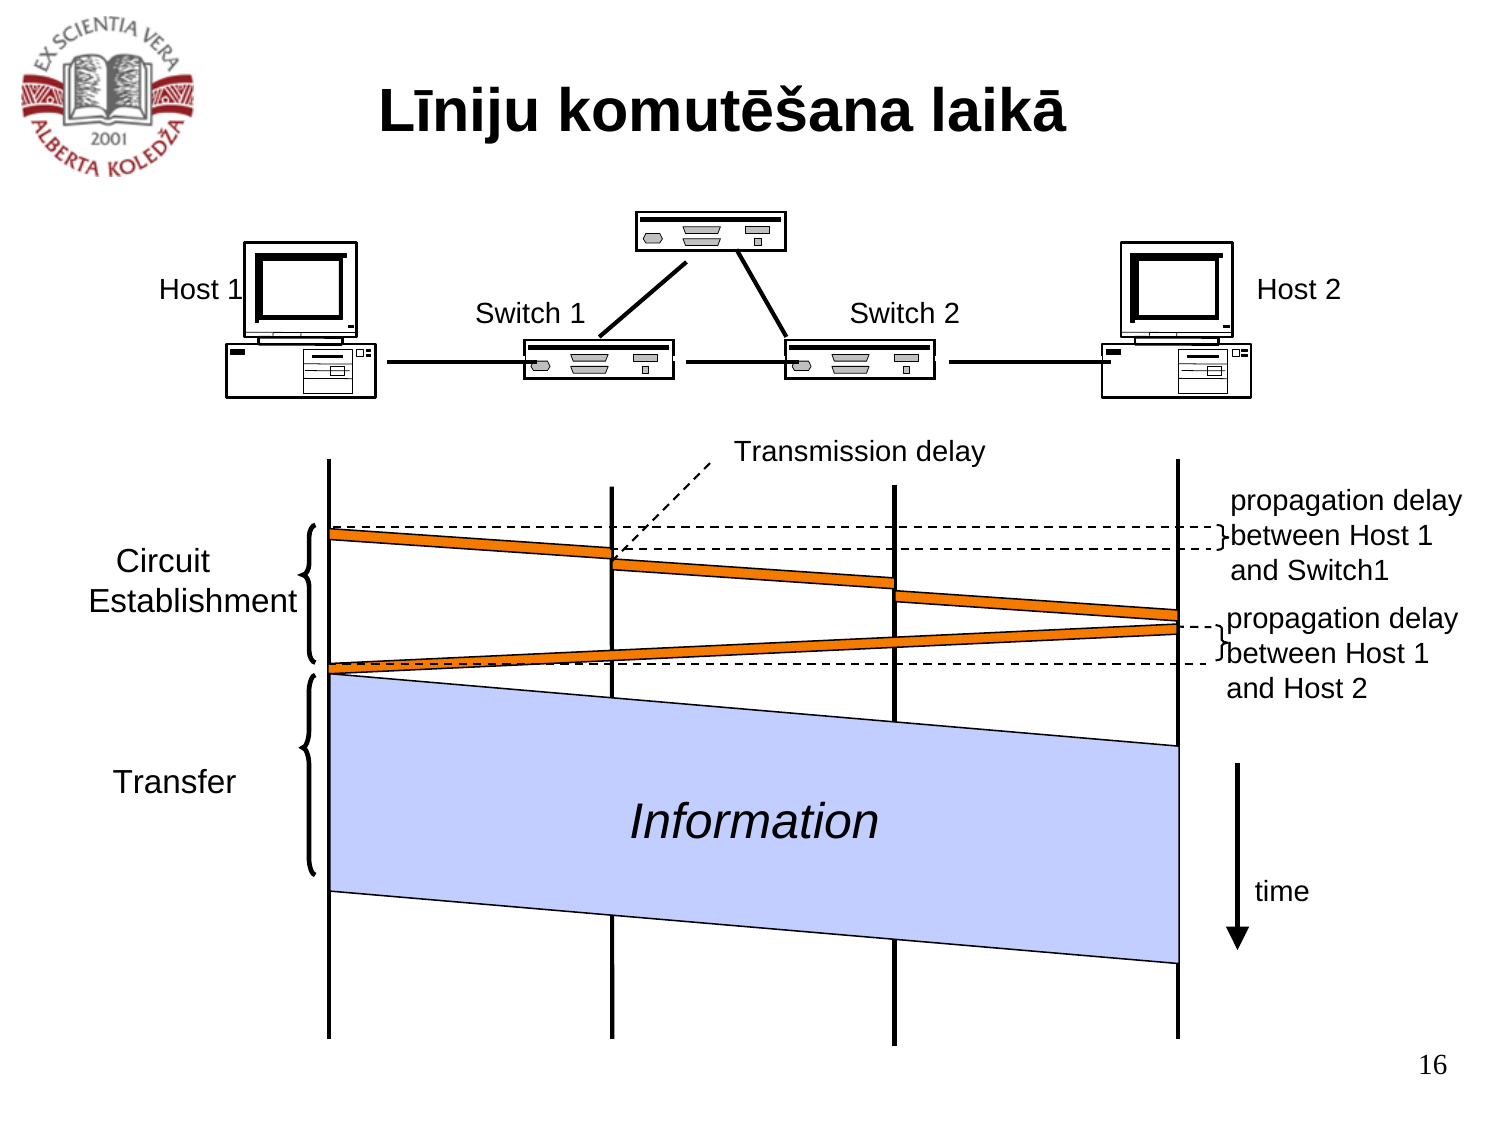

# Līniju komutēšana laikā
Host 1
Host 2
Switch 1
Switch 2
time
Transmission delay
propagation delay
between Host 1
and Switch1
Circuit
Establishment
propagation delay
between Host 1
and Host 2
Information
 Transfer